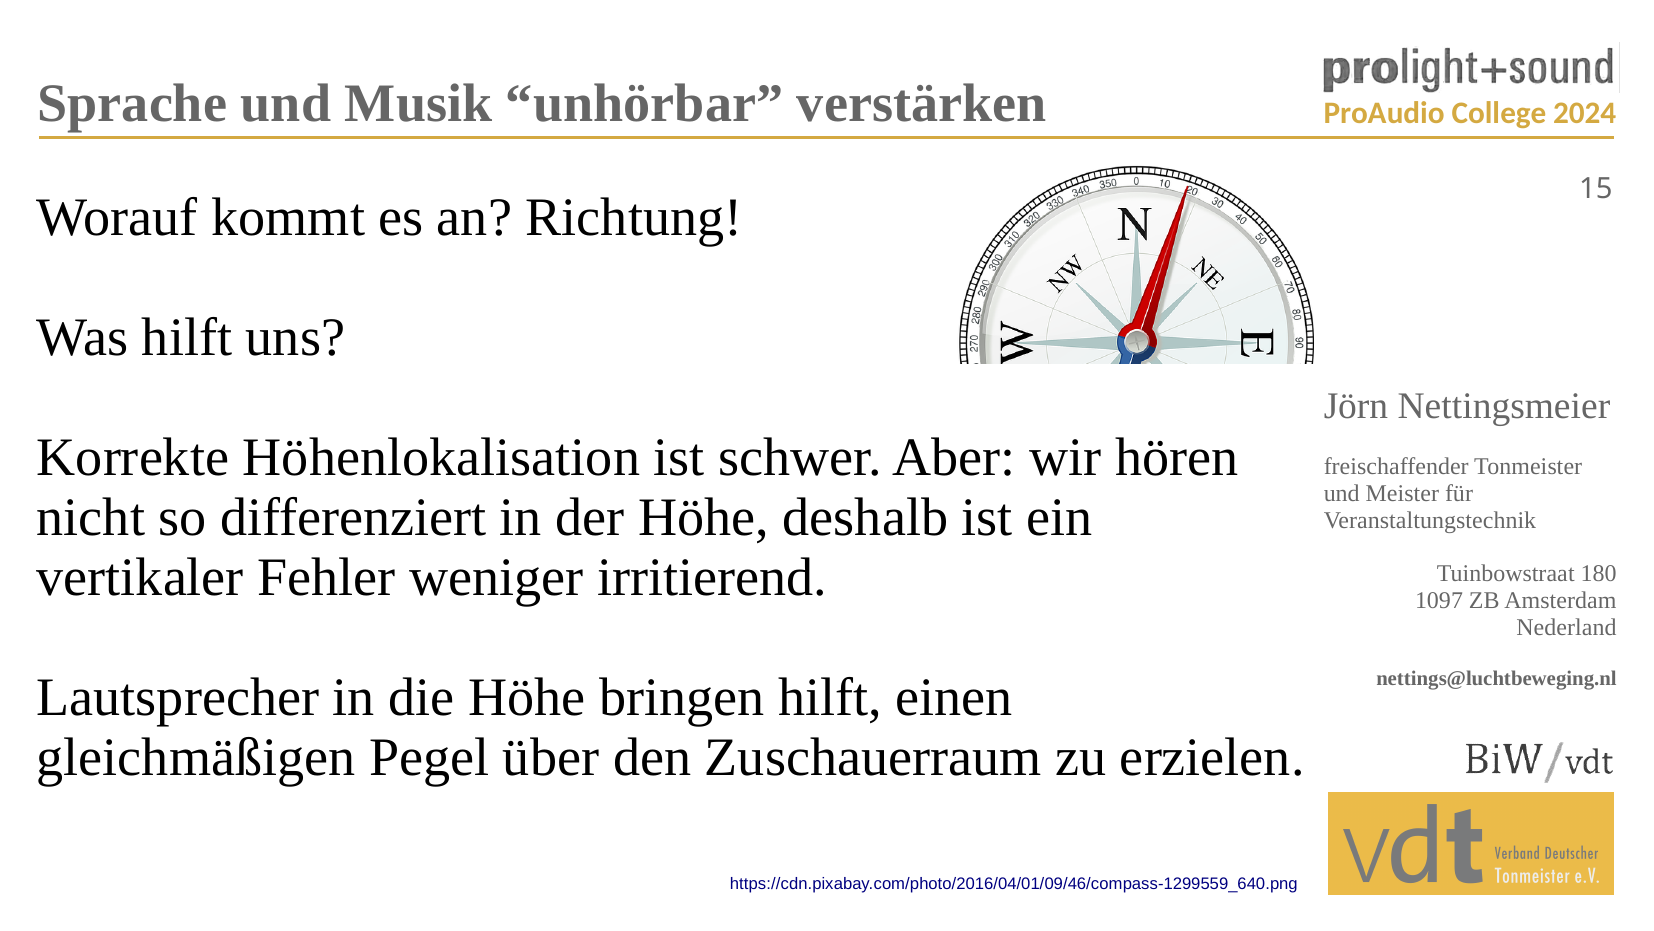

Sprache und Musik “unhörbar” verstärken
15
# Worauf kommt es an? Richtung!
Was hilft uns?
Korrekte Höhenlokalisation ist schwer. Aber: wir hören nicht so differenziert in der Höhe, deshalb ist ein vertikaler Fehler weniger irritierend.
Lautsprecher in die Höhe bringen hilft, einen gleichmäßigen Pegel über den Zuschauerraum zu erzielen.
https://cdn.pixabay.com/photo/2016/04/01/09/46/compass-1299559_640.png